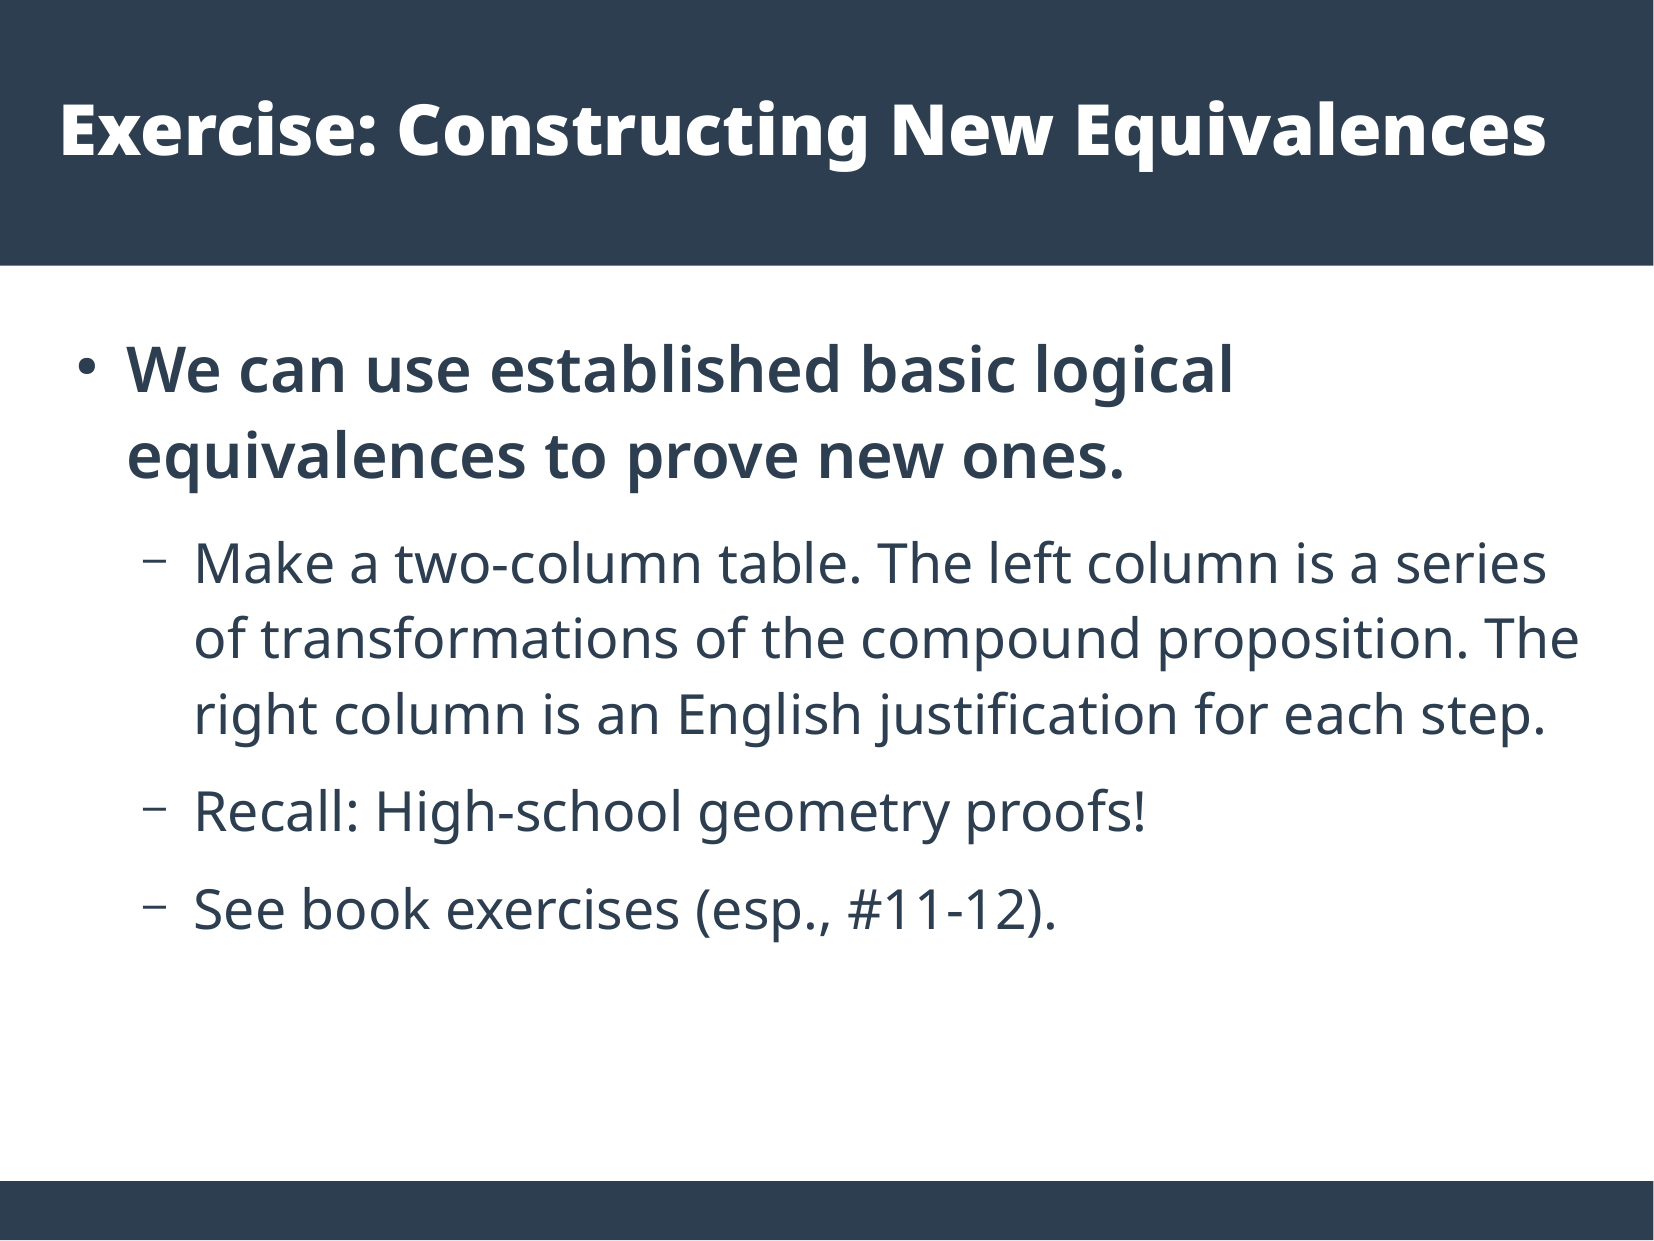

# Exercise: Constructing New Equivalences
We can use established basic logical equivalences to prove new ones.
Make a two-column table. The left column is a series of transformations of the compound proposition. The right column is an English justification for each step.
Recall: High-school geometry proofs!
See book exercises (esp., #11-12).